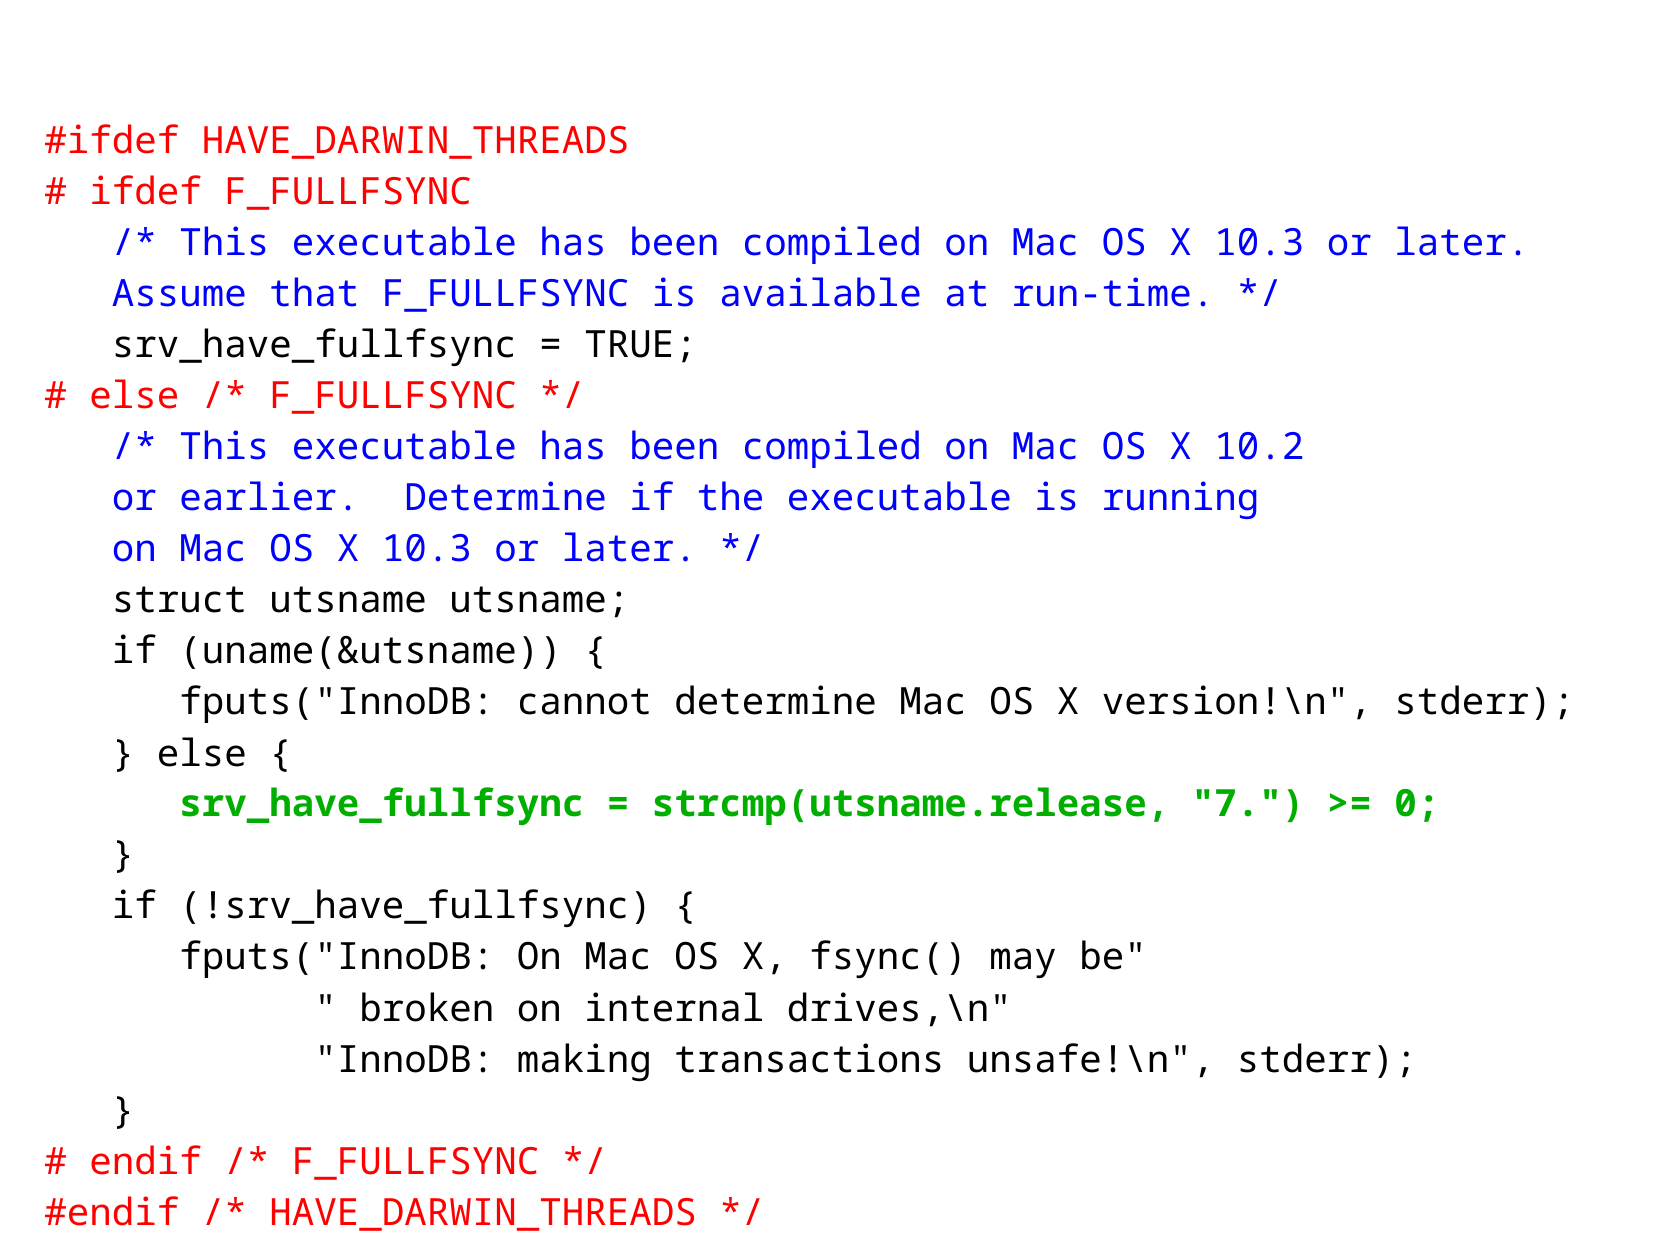

#ifdef HAVE_DARWIN_THREADS
# ifdef F_FULLFSYNC
 /* This executable has been compiled on Mac OS X 10.3 or later.
 Assume that F_FULLFSYNC is available at run-time. */
 srv_have_fullfsync = TRUE;
# else /* F_FULLFSYNC */
 /* This executable has been compiled on Mac OS X 10.2
 or earlier. Determine if the executable is running
 on Mac OS X 10.3 or later. */
 struct utsname utsname;
 if (uname(&utsname)) {
 fputs("InnoDB: cannot determine Mac OS X version!\n", stderr);
 } else {
 srv_have_fullfsync = strcmp(utsname.release, "7.") >= 0;
 }
 if (!srv_have_fullfsync) {
 fputs("InnoDB: On Mac OS X, fsync() may be"
 " broken on internal drives,\n"
 "InnoDB: making transactions unsafe!\n", stderr);
 }
# endif /* F_FULLFSYNC */
#endif /* HAVE_DARWIN_THREADS */